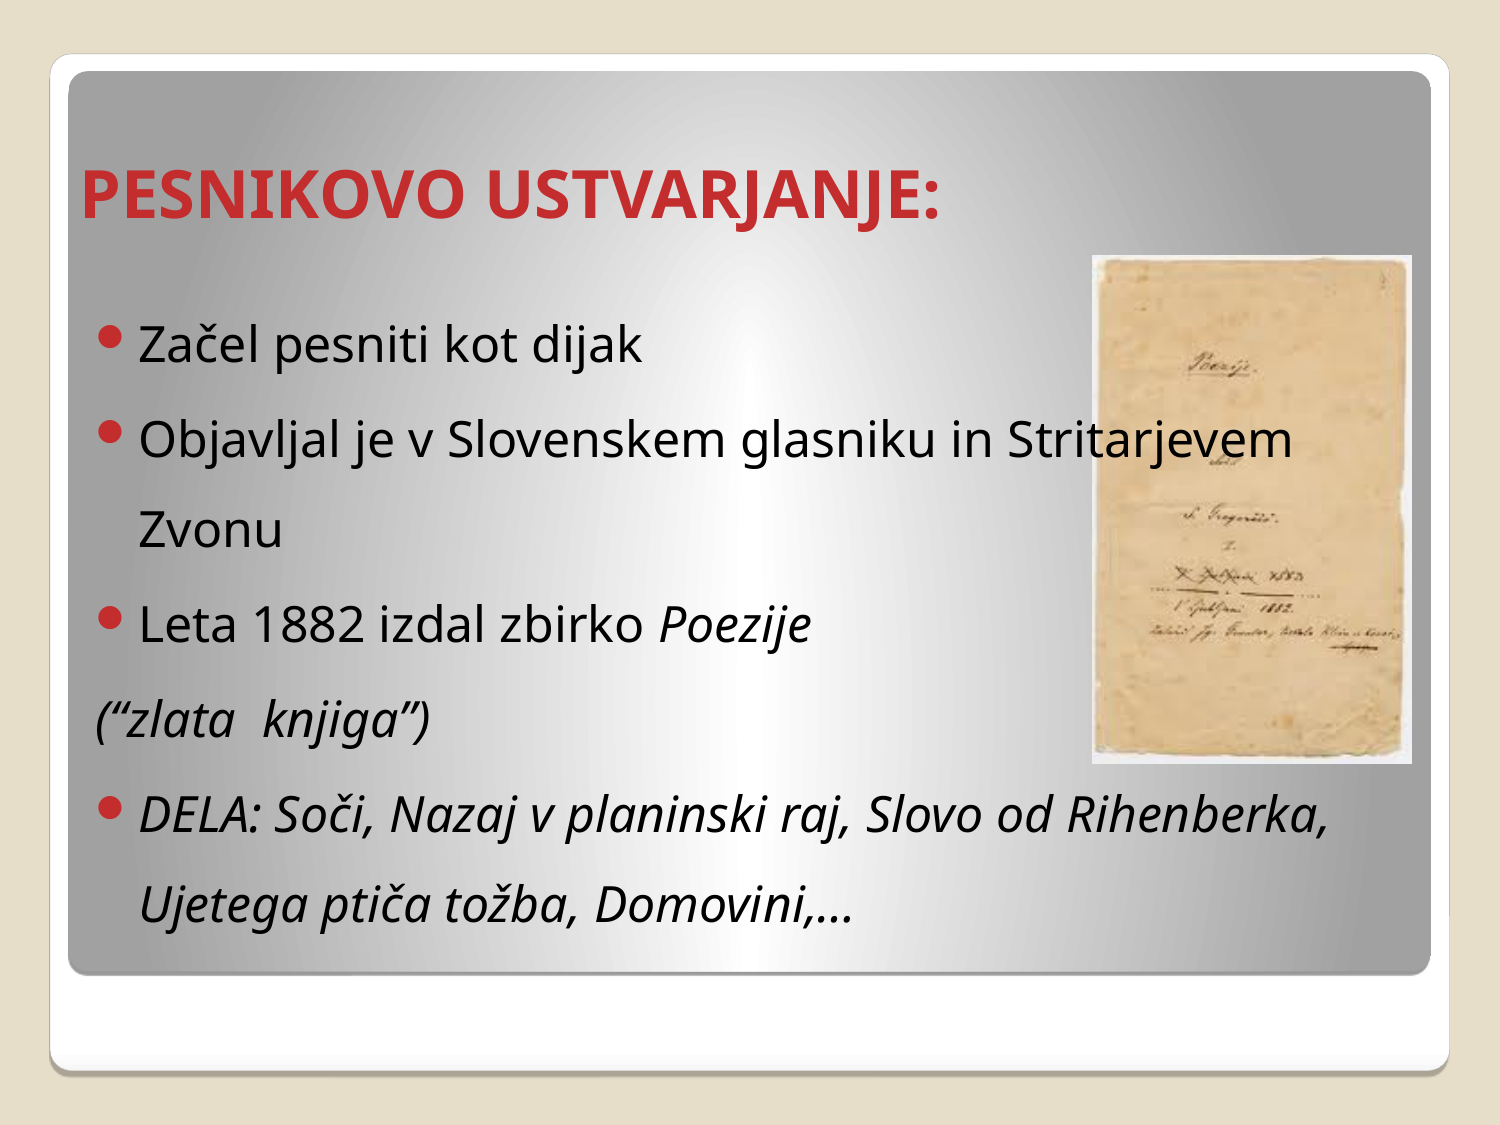

# PESNIKOVO USTVARJANJE:
Začel pesniti kot dijak
Objavljal je v Slovenskem glasniku in Stritarjevem Zvonu
Leta 1882 izdal zbirko Poezije
(“zlata knjiga”)
DELA: Soči, Nazaj v planinski raj, Slovo od Rihenberka, Ujetega ptiča tožba, Domovini,…